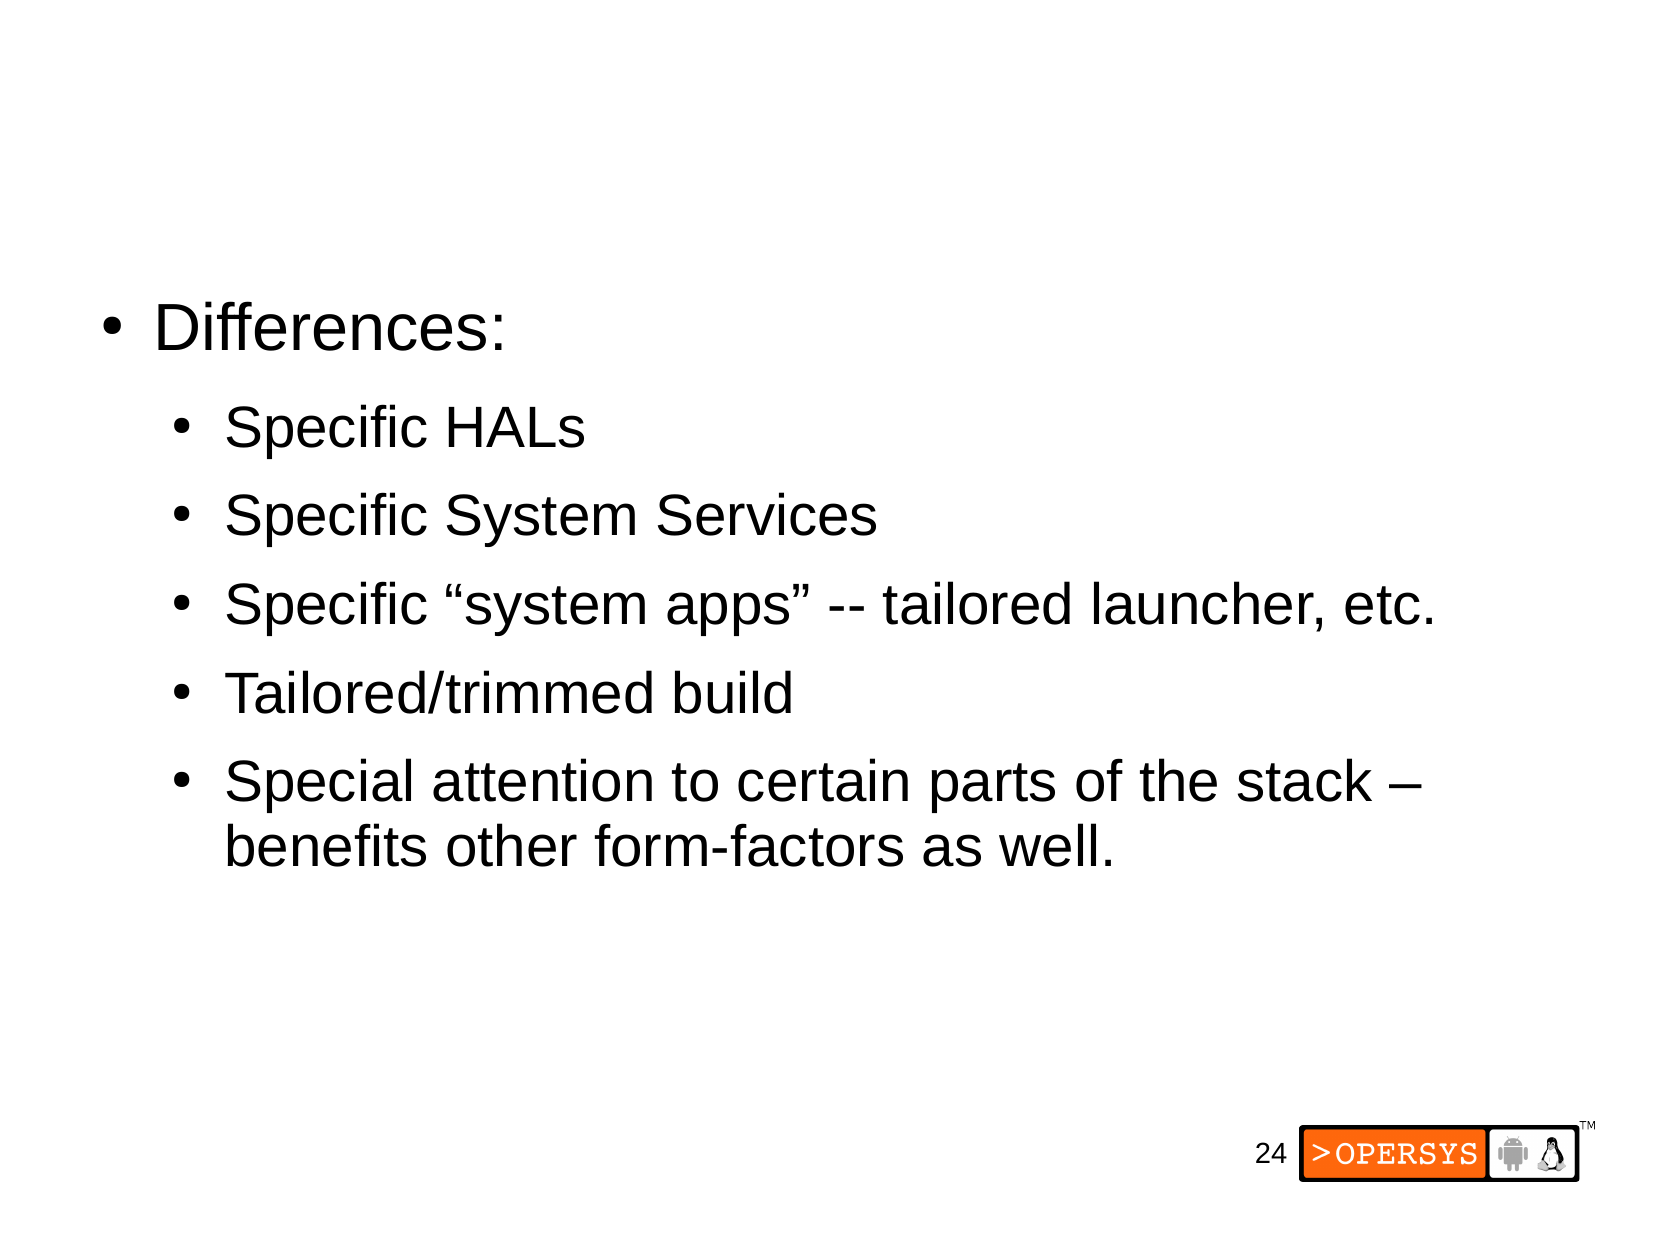

# Differences:
Specific HALs
Specific System Services
Specific “system apps” -- tailored launcher, etc.
Tailored/trimmed build
Special attention to certain parts of the stack – benefits other form-factors as well.